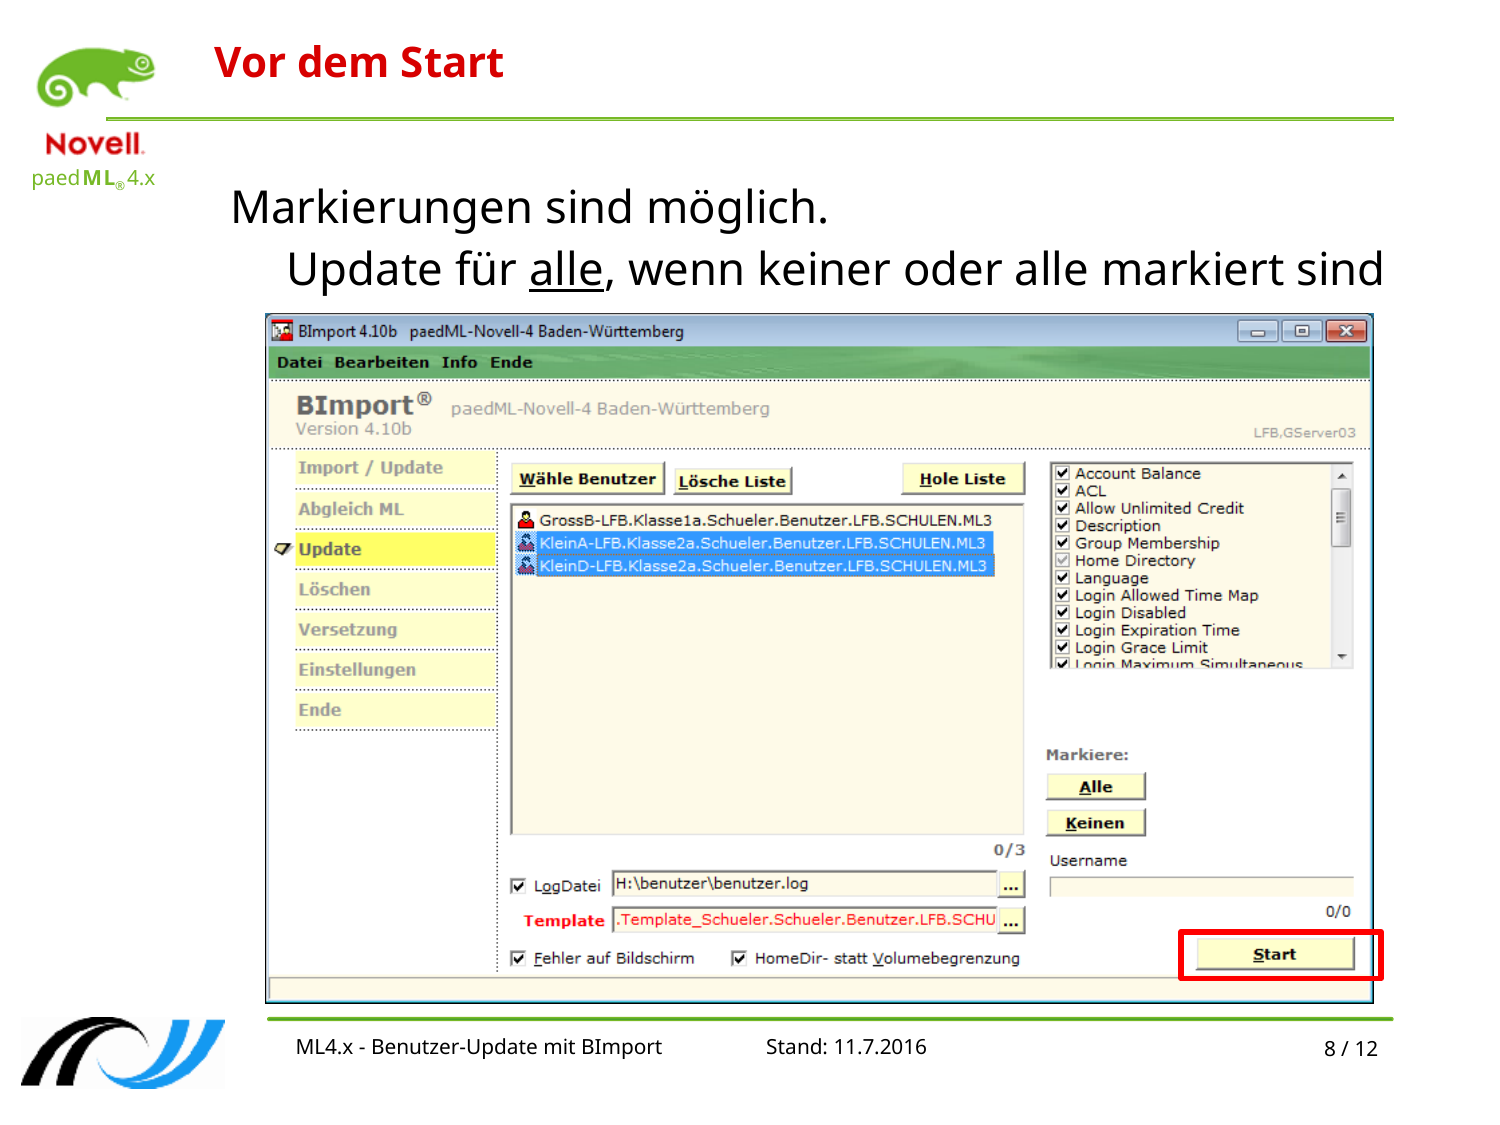

# Vor dem Start
Markierungen sind möglich.
Update für alle, wenn keiner oder alle markiert sind
ML4.x - Benutzer-Update mit BImport
11.7.2016
8